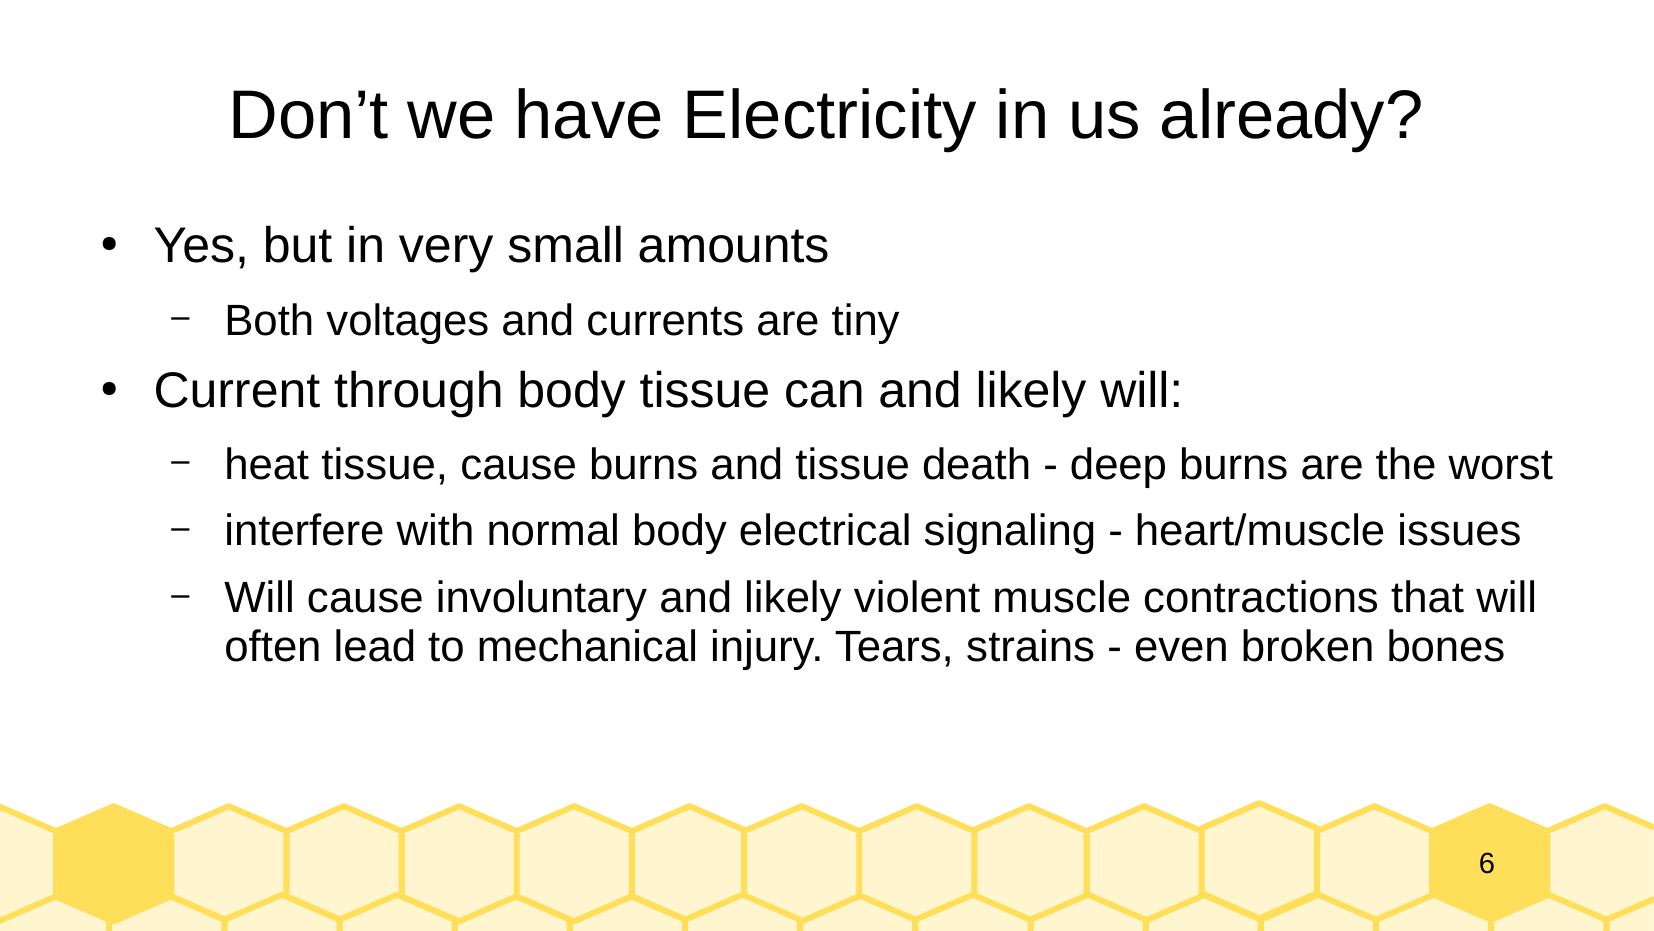

# Don’t we have Electricity in us already?
Yes, but in very small amounts
Both voltages and currents are tiny
Current through body tissue can and likely will:
heat tissue, cause burns and tissue death - deep burns are the worst
interfere with normal body electrical signaling - heart/muscle issues
Will cause involuntary and likely violent muscle contractions that will often lead to mechanical injury. Tears, strains - even broken bones